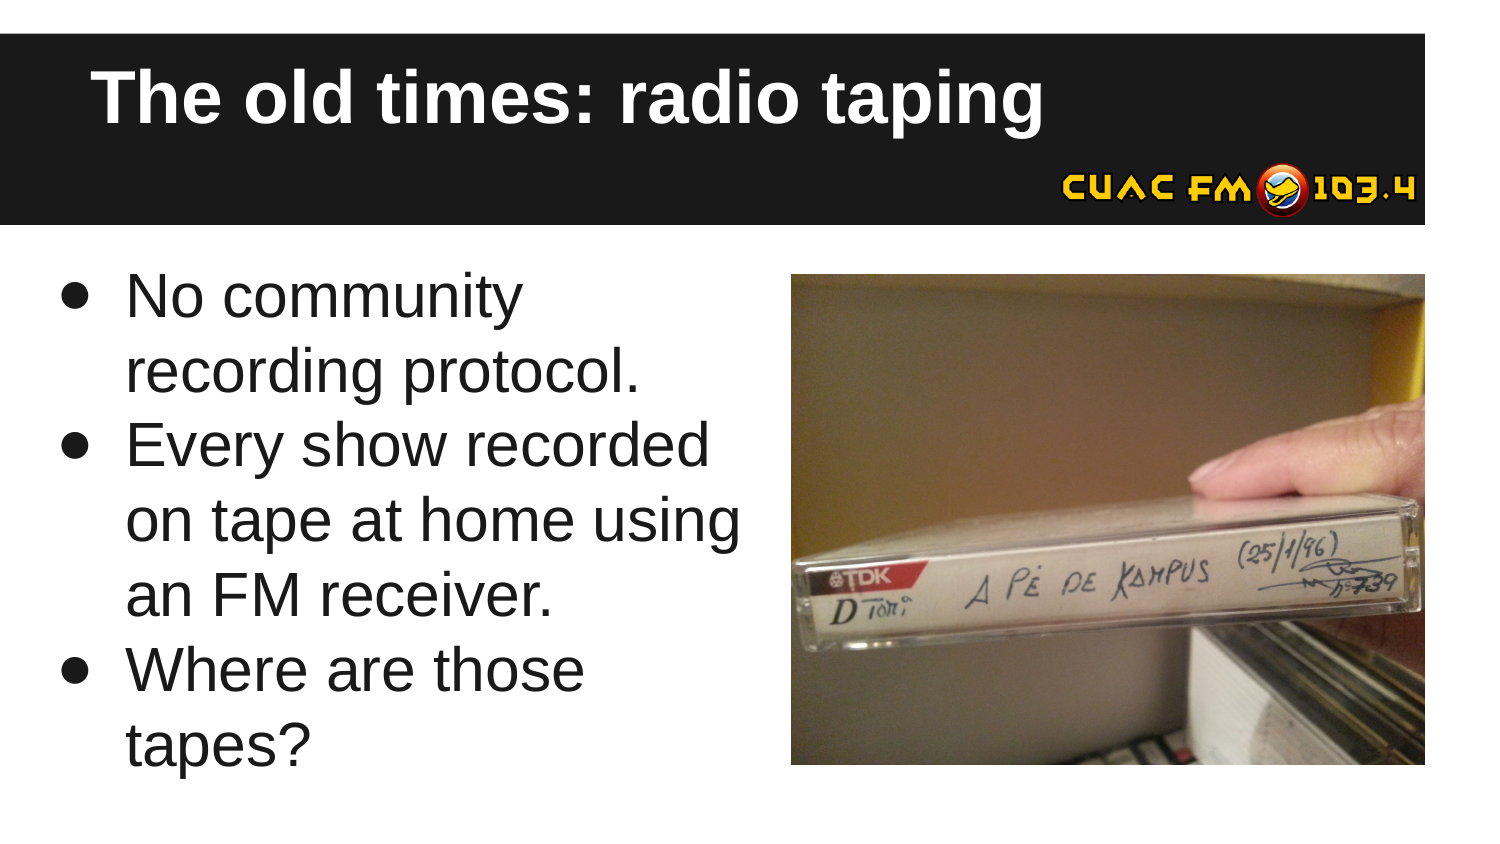

# The old times: radio taping
No community recording protocol.
Every show recorded on tape at home using an FM receiver.
Where are those tapes?